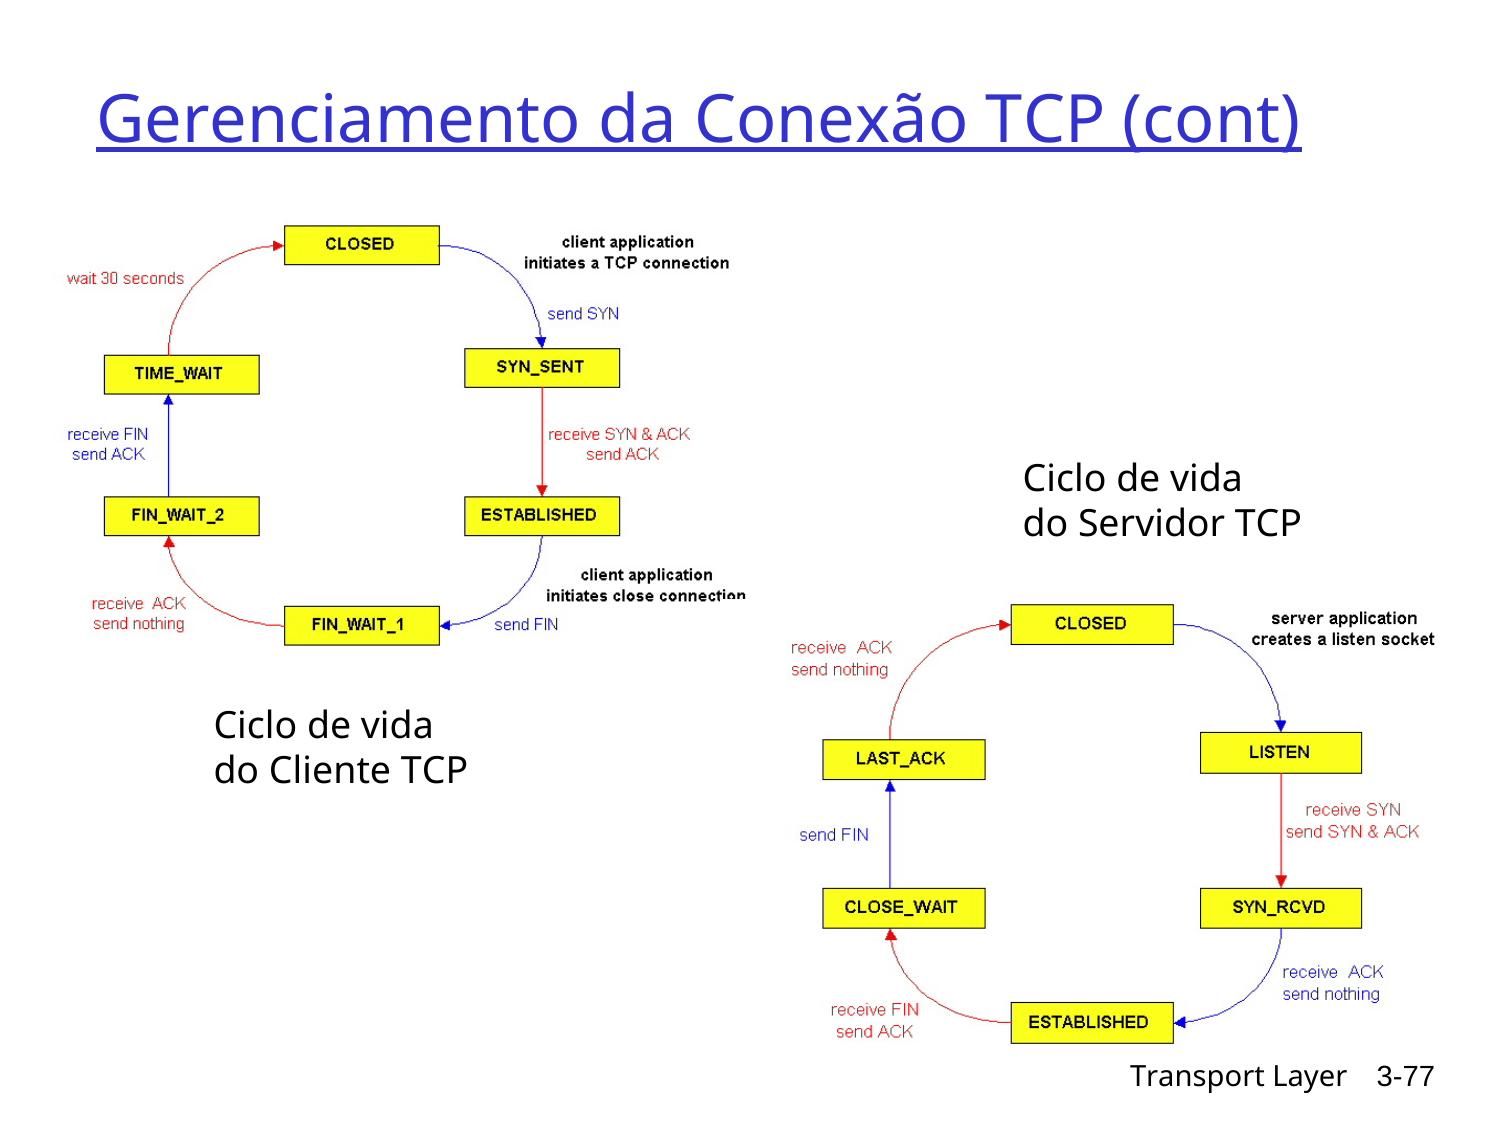

# Gerenciamento da Conexão TCP (cont)
Ciclo de vida
do Servidor TCP
Ciclo de vida
do Cliente TCP
Transport Layer